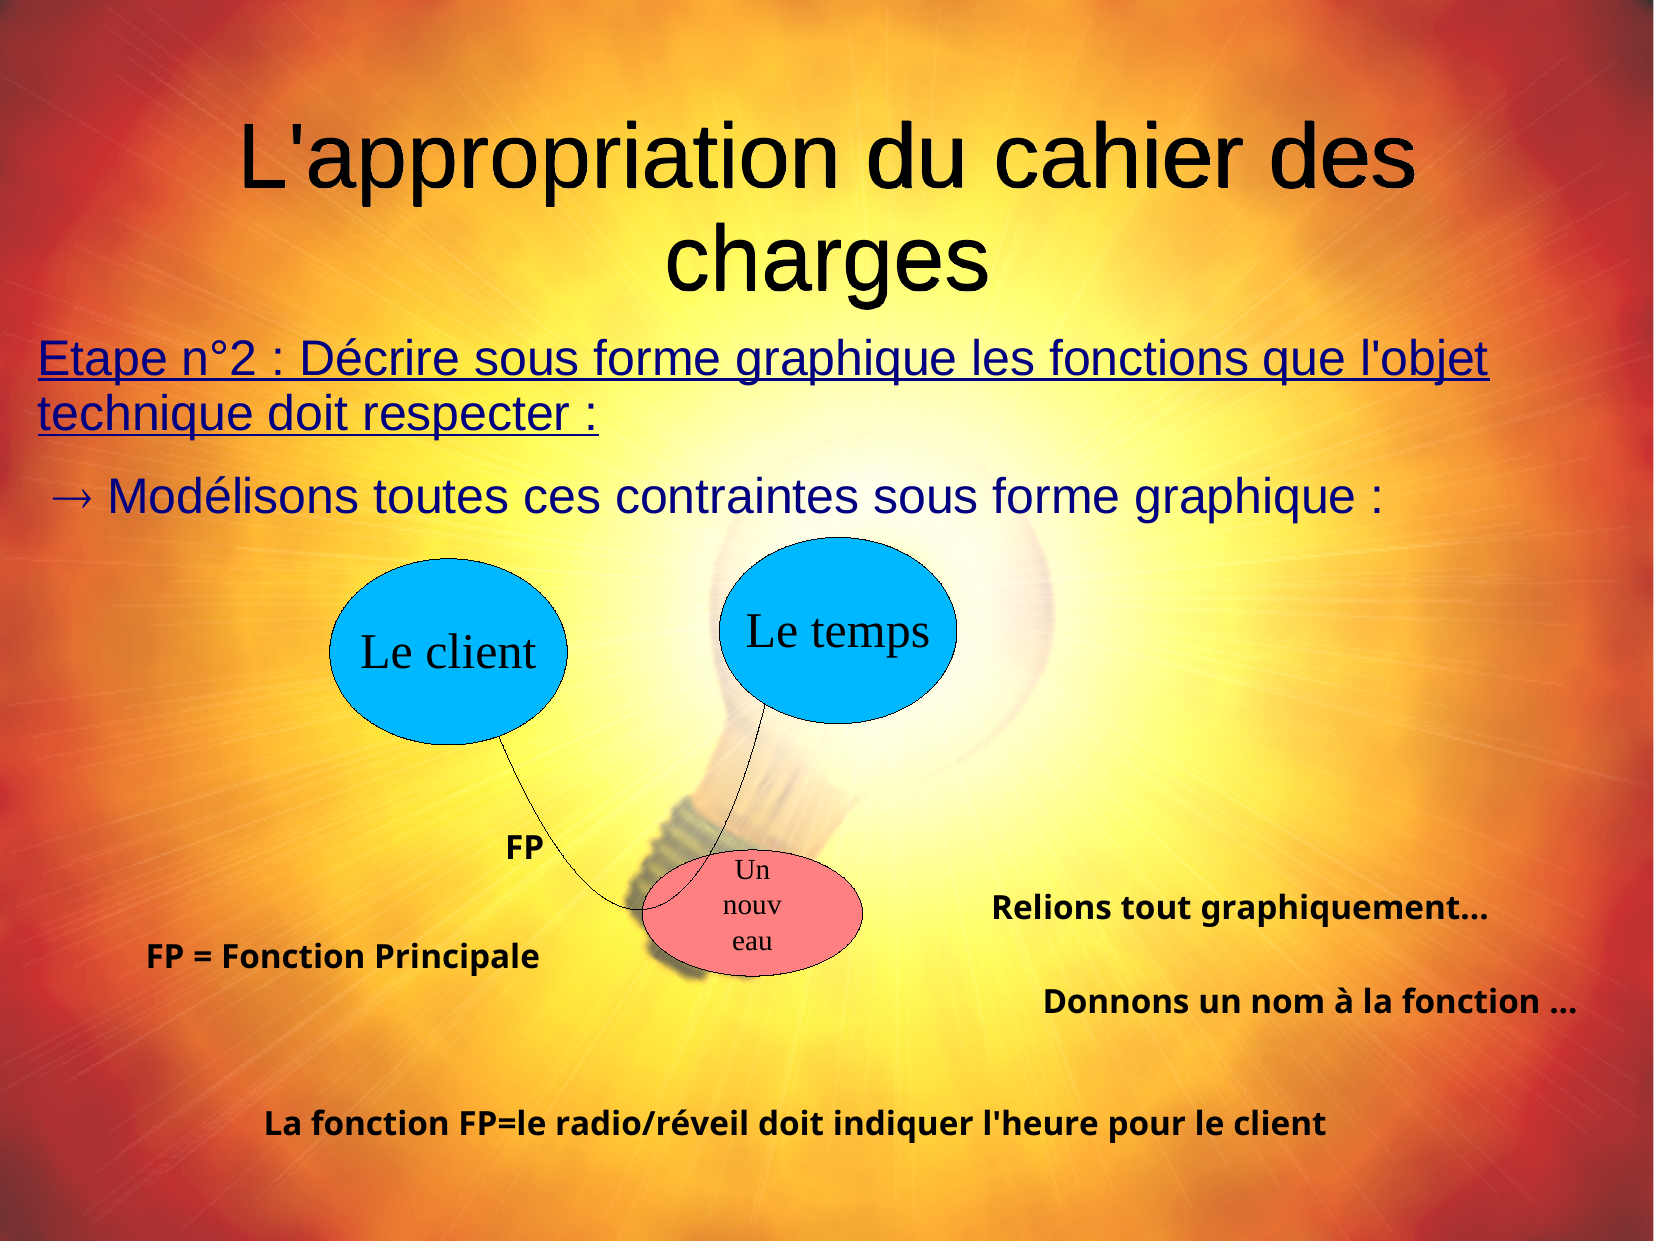

# L'appropriation du cahier des charges
Etape n°2 : Décrire sous forme graphique les fonctions que l'objet technique doit respecter :
 Modélisons toutes ces contraintes sous forme graphique :
Le temps
Le client
FP
Un nouveau radio/réveil
Relions tout graphiquement...
FP = Fonction Principale
Donnons un nom à la fonction ...
La fonction FP=le radio/réveil doit indiquer l'heure pour le client